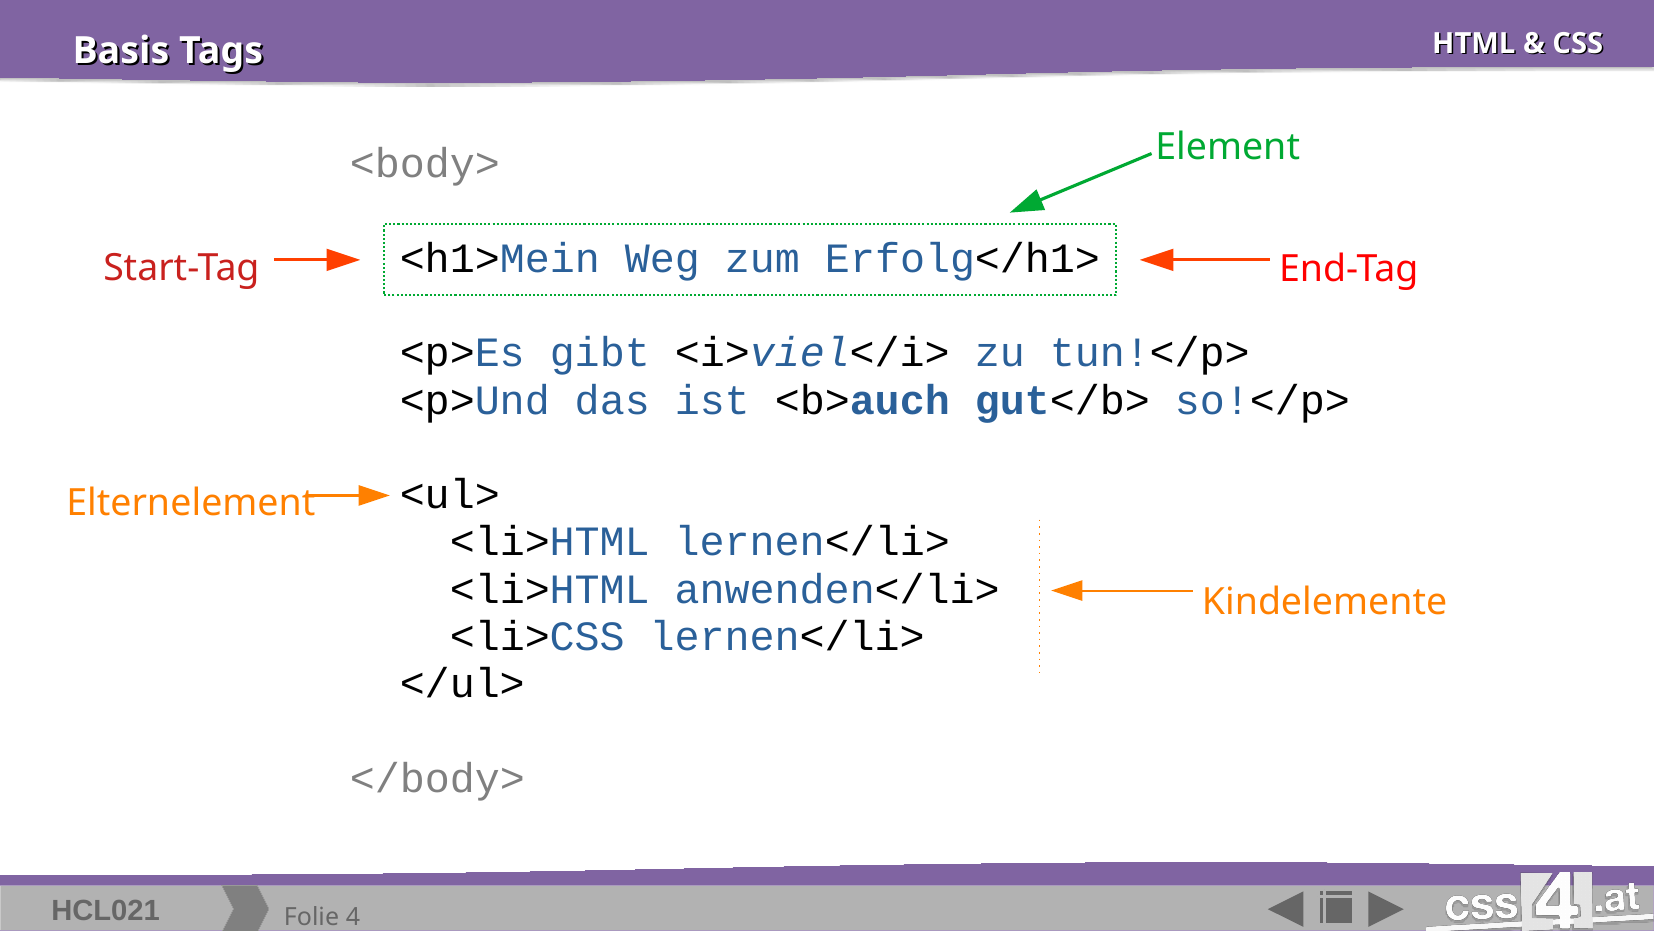

HTML & CSS
Basis Tags
Element
<body>
 <h1>Mein Weg zum Erfolg</h1>
 <p>Es gibt <i>viel</i> zu tun!</p>
 <p>Und das ist <b>auch gut</b> so!</p>
 <ul>
 <li>HTML lernen</li>
 <li>HTML anwenden</li>
 <li>CSS lernen</li>
 </ul>
</body>
Start-Tag
End-Tag
Elternelement
Kindelemente
HCL021
Folie